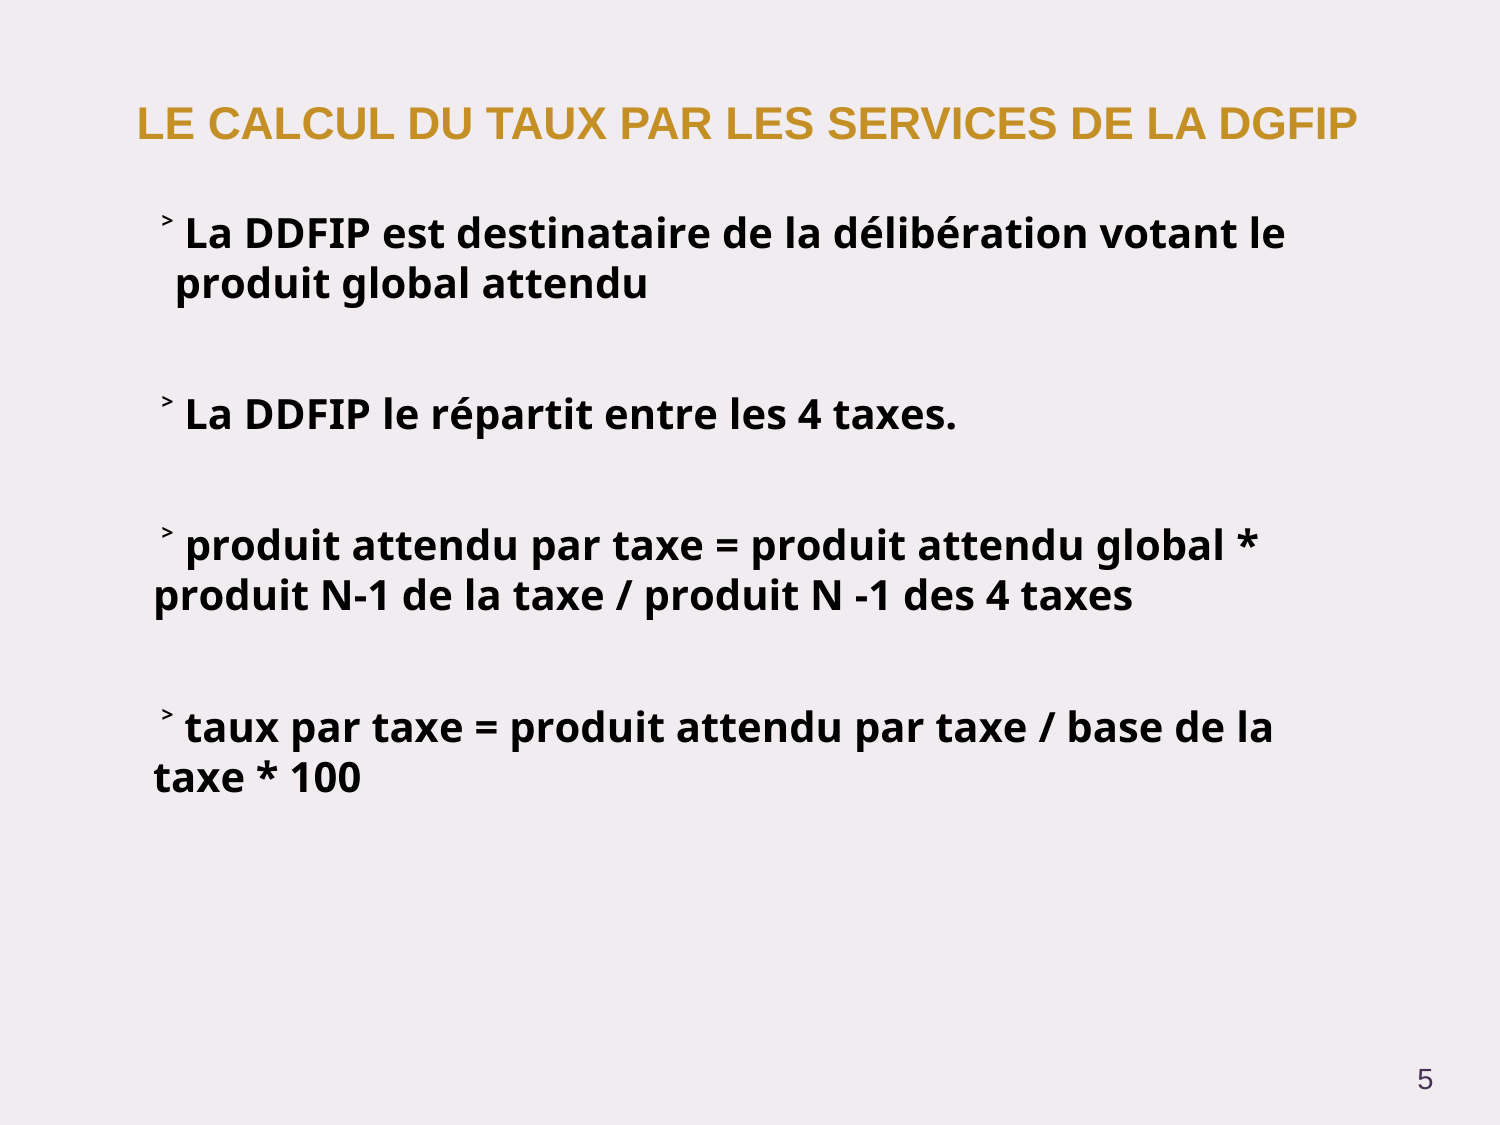

# LE CALCUL DU TAUX PAR LES SERVICES DE LA DGFIP
˃ La DDFIP est destinataire de la délibération votant le produit global attendu
˃ La DDFIP le répartit entre les 4 taxes.
˃ produit attendu par taxe = produit attendu global * produit N-1 de la taxe / produit N -1 des 4 taxes
˃ taux par taxe = produit attendu par taxe / base de la taxe * 100